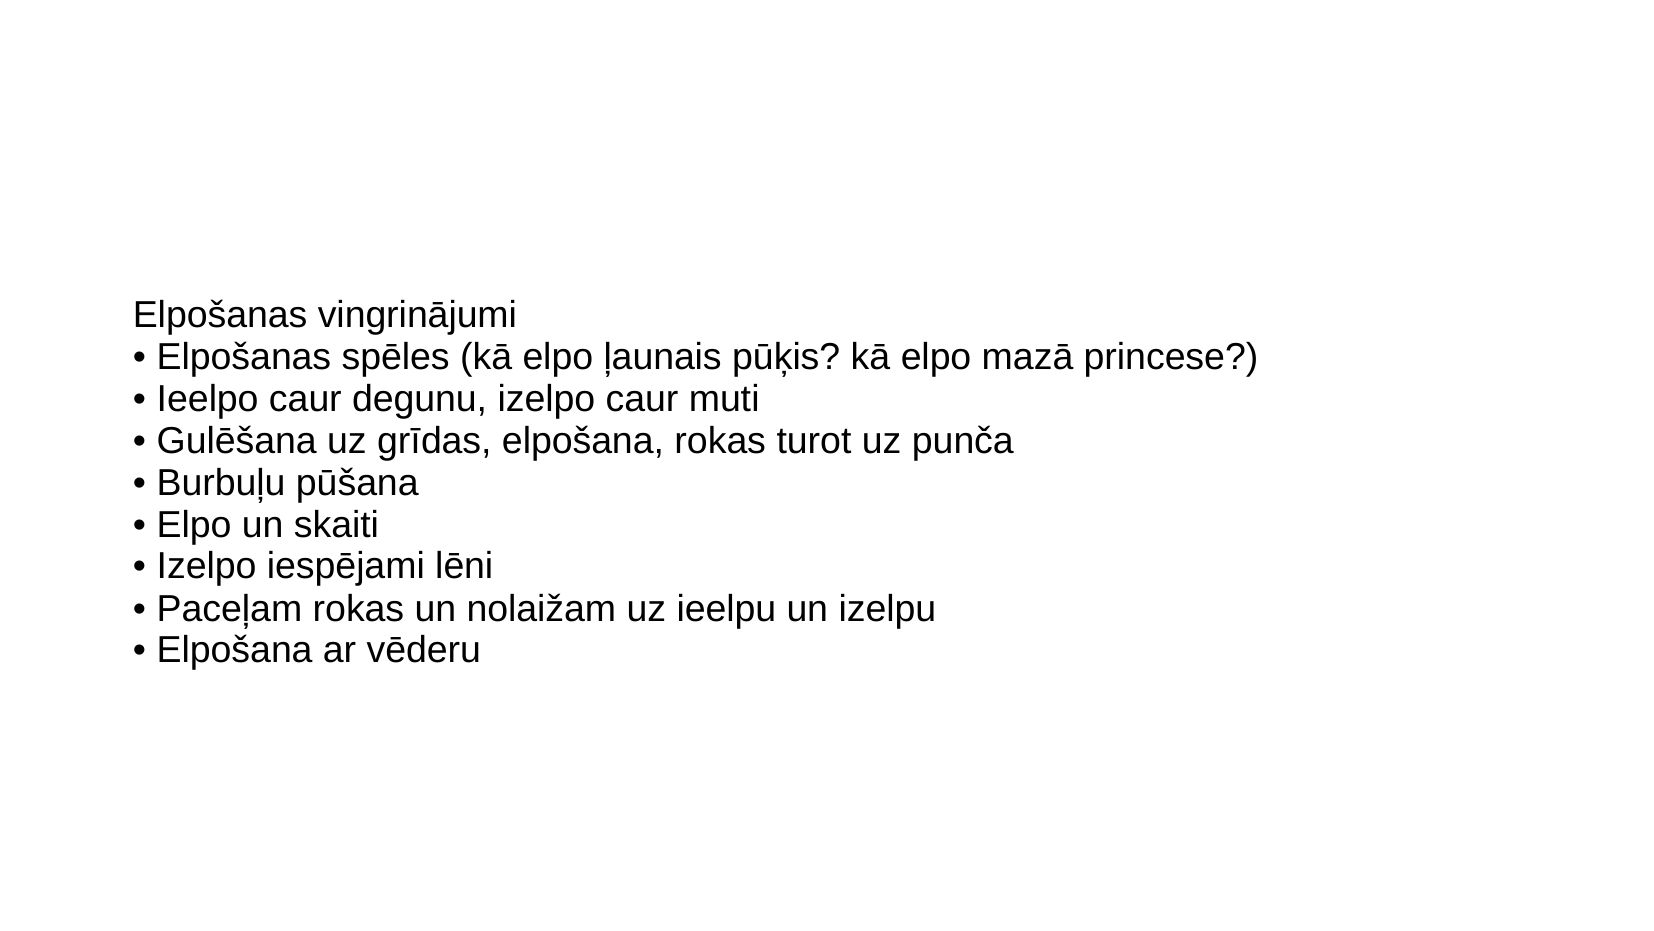

Elpošanas vingrinājumi
• Elpošanas spēles (kā elpo ļaunais pūķis? kā elpo mazā princese?)
• Ieelpo caur degunu, izelpo caur muti
• Gulēšana uz grīdas, elpošana, rokas turot uz punča
• Burbuļu pūšana
• Elpo un skaiti
• Izelpo iespējami lēni
• Paceļam rokas un nolaižam uz ieelpu un izelpu
• Elpošana ar vēderu